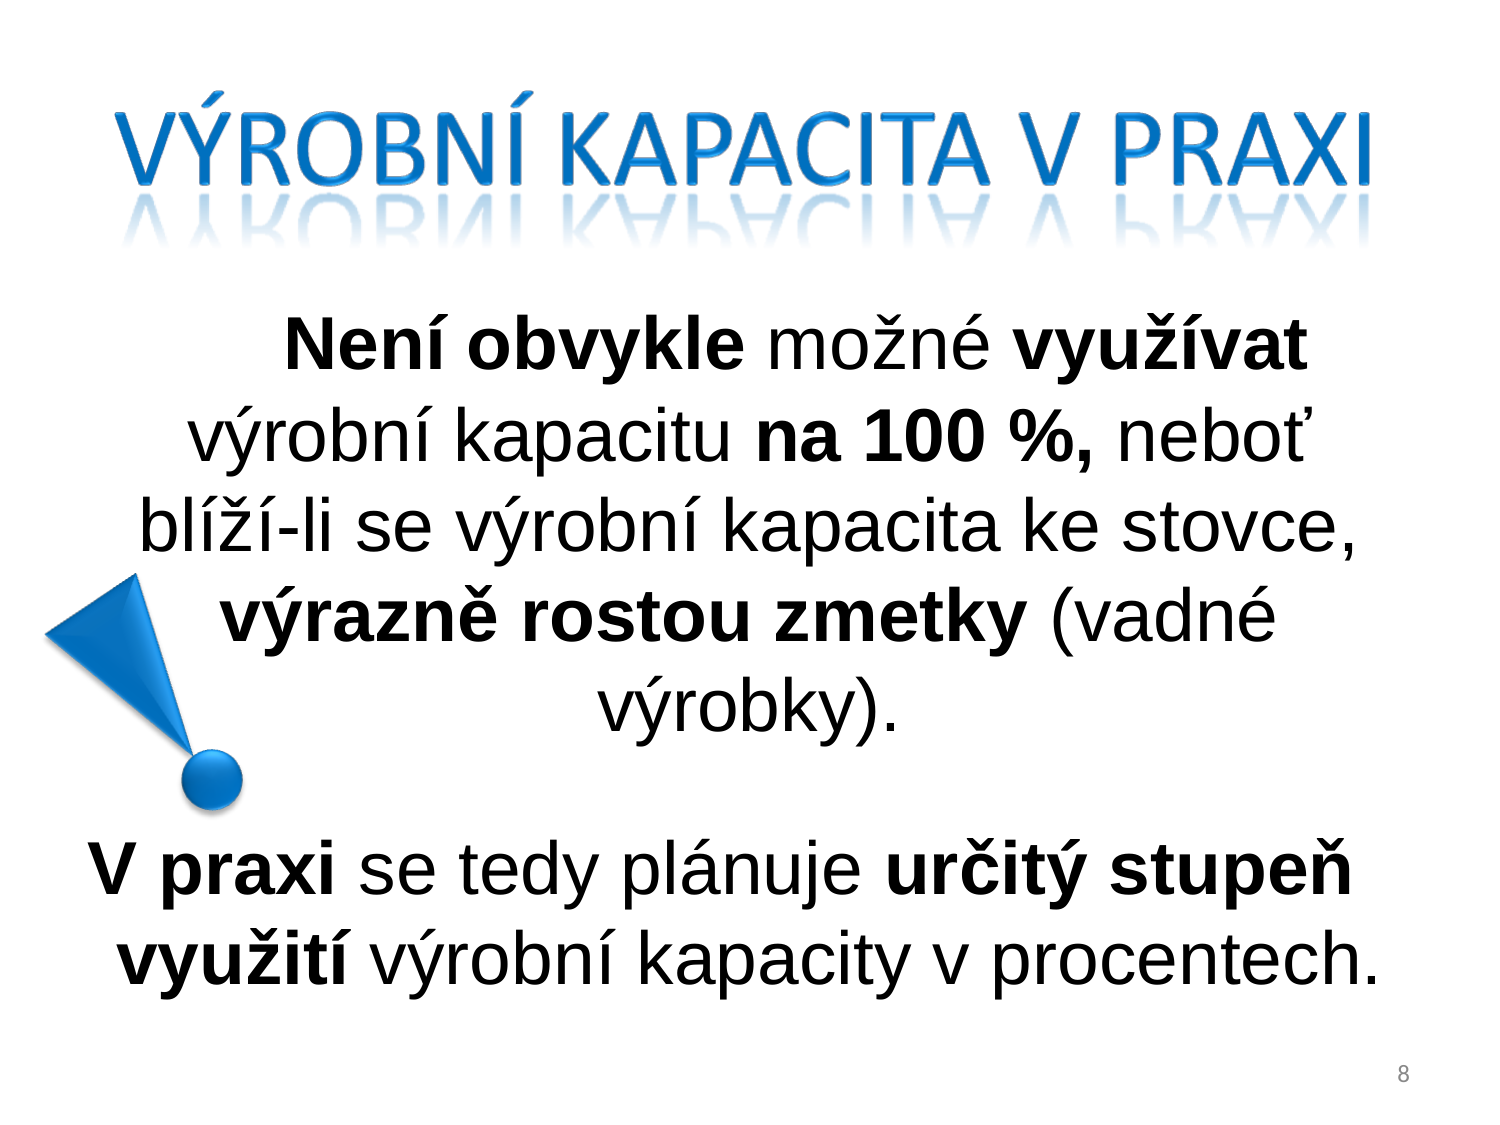

# Není obvykle možné využívat výrobní kapacitu na 100 %, neboť blíží-li se výrobní kapacita ke stovce, výrazně rostou zmetky (vadné výrobky).
V praxi se tedy plánuje určitý stupeň využití výrobní kapacity v procentech.